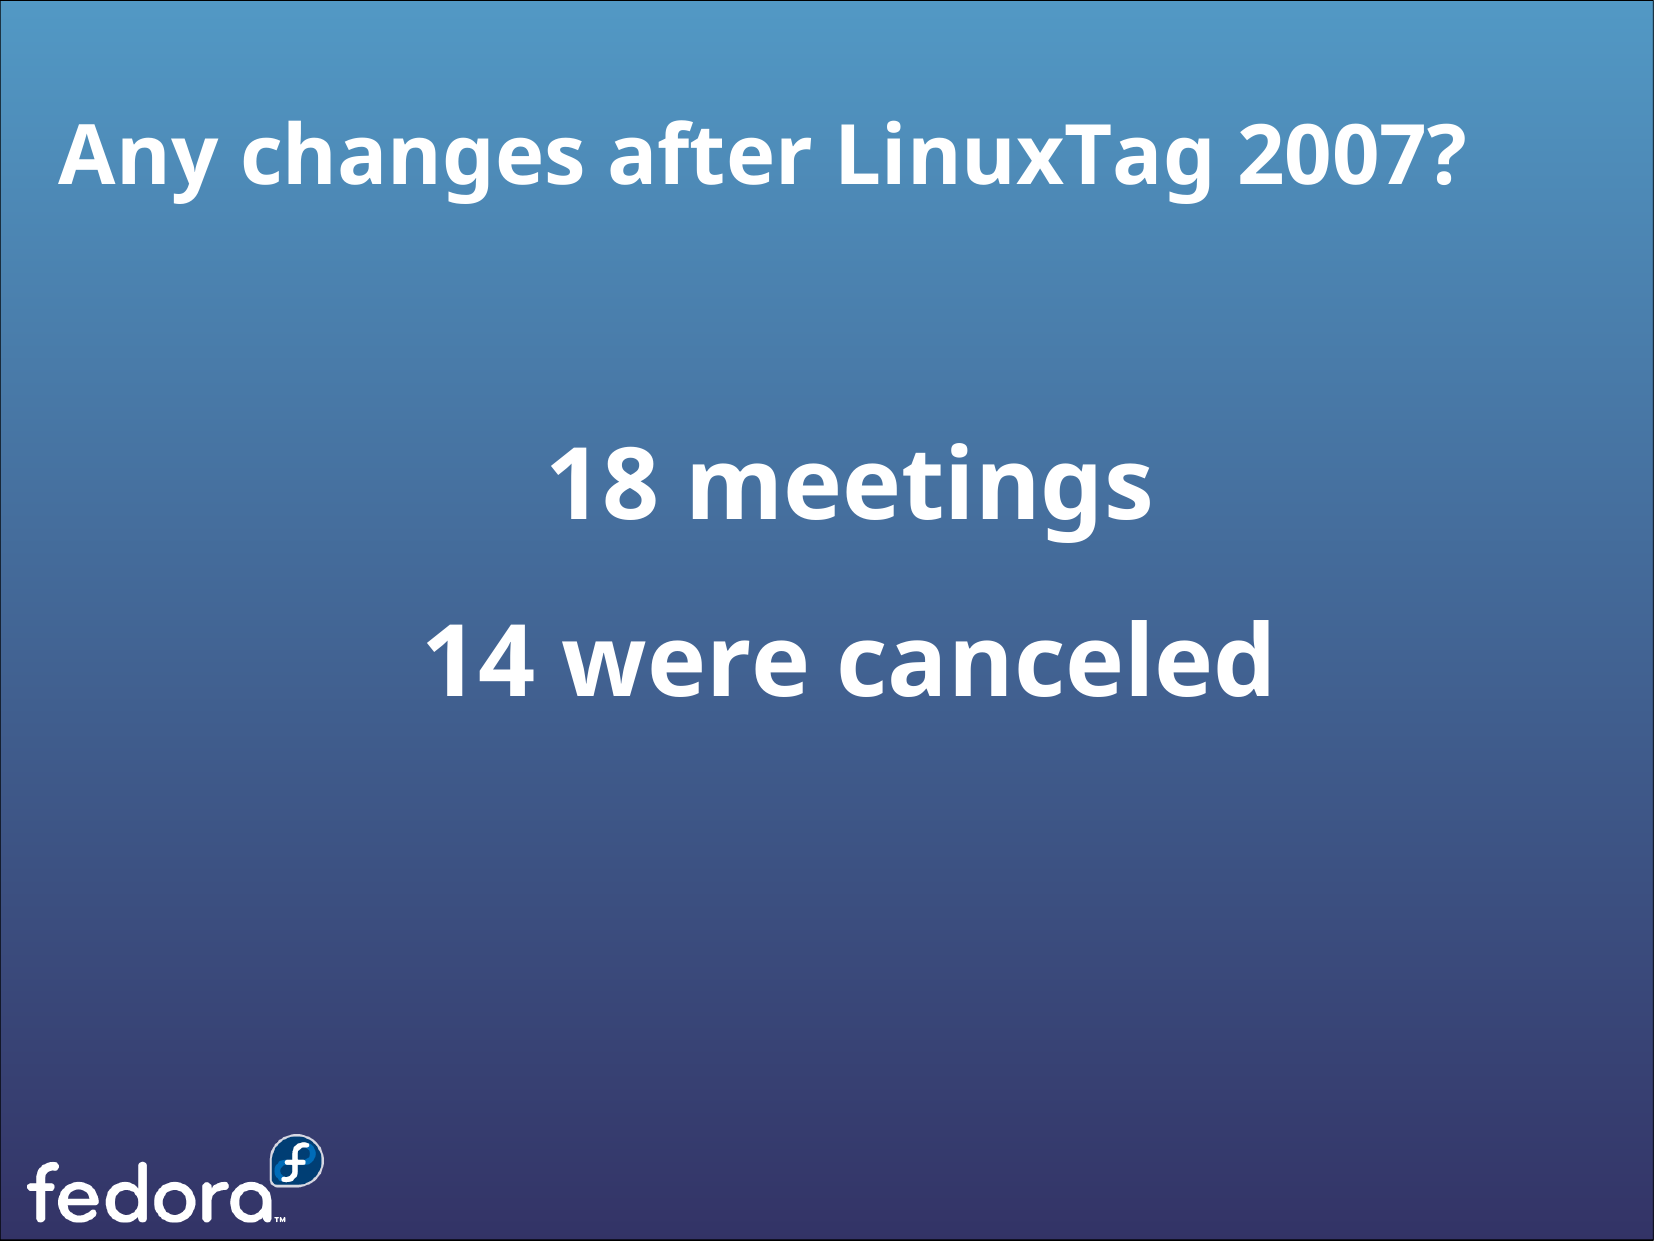

# Any changes after LinuxTag 2007?
18 meetings
14 were canceled